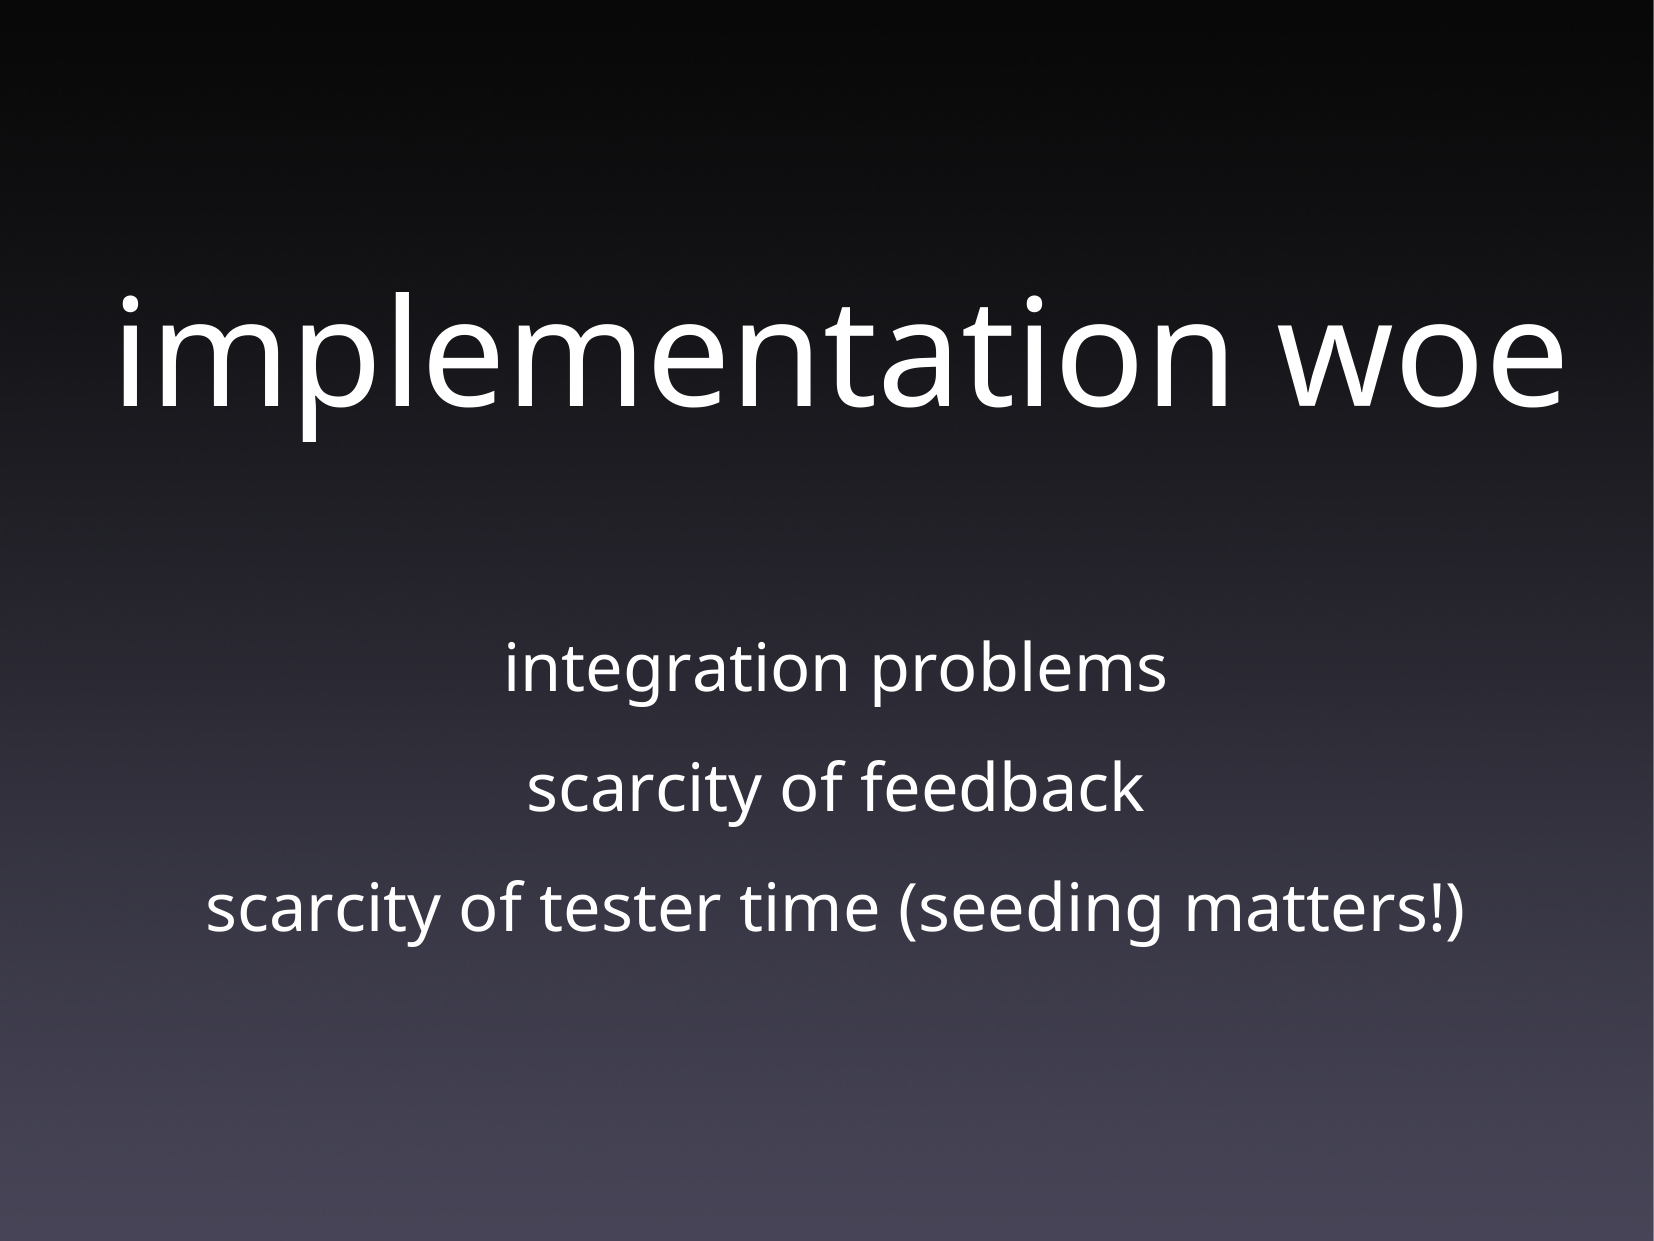

# implementation woe
integration problems
scarcity of feedback
scarcity of tester time (seeding matters!)